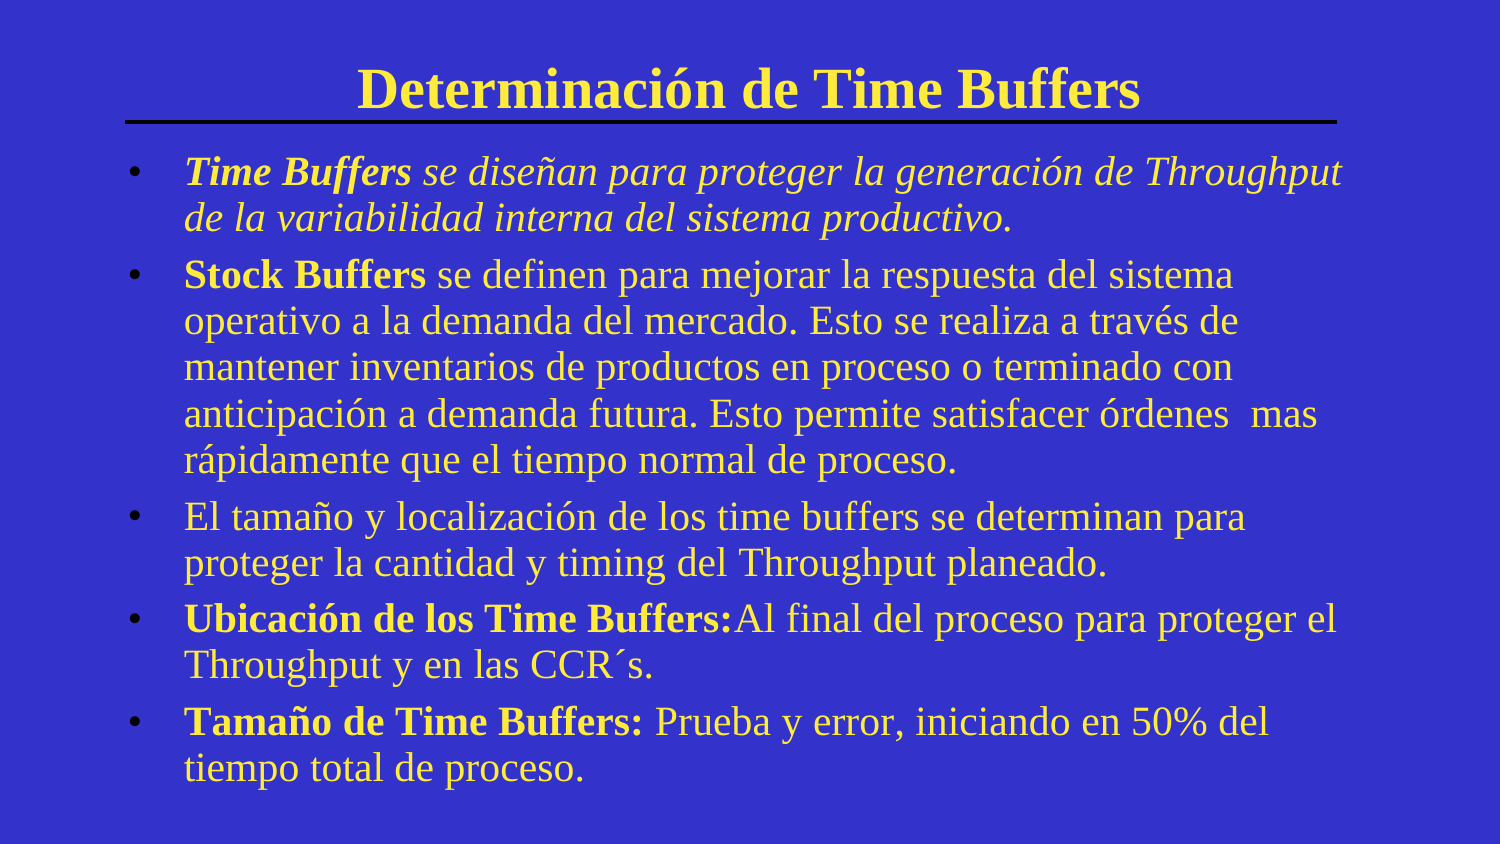

# Determinación de Time Buffers
Time Buffers se diseñan para proteger la generación de Throughput de la variabilidad interna del sistema productivo.
Stock Buffers se definen para mejorar la respuesta del sistema operativo a la demanda del mercado. Esto se realiza a través de mantener inventarios de productos en proceso o terminado con anticipación a demanda futura. Esto permite satisfacer órdenes mas rápidamente que el tiempo normal de proceso.
El tamaño y localización de los time buffers se determinan para proteger la cantidad y timing del Throughput planeado.
Ubicación de los Time Buffers:Al final del proceso para proteger el Throughput y en las CCR´s.
Tamaño de Time Buffers: Prueba y error, iniciando en 50% del tiempo total de proceso.